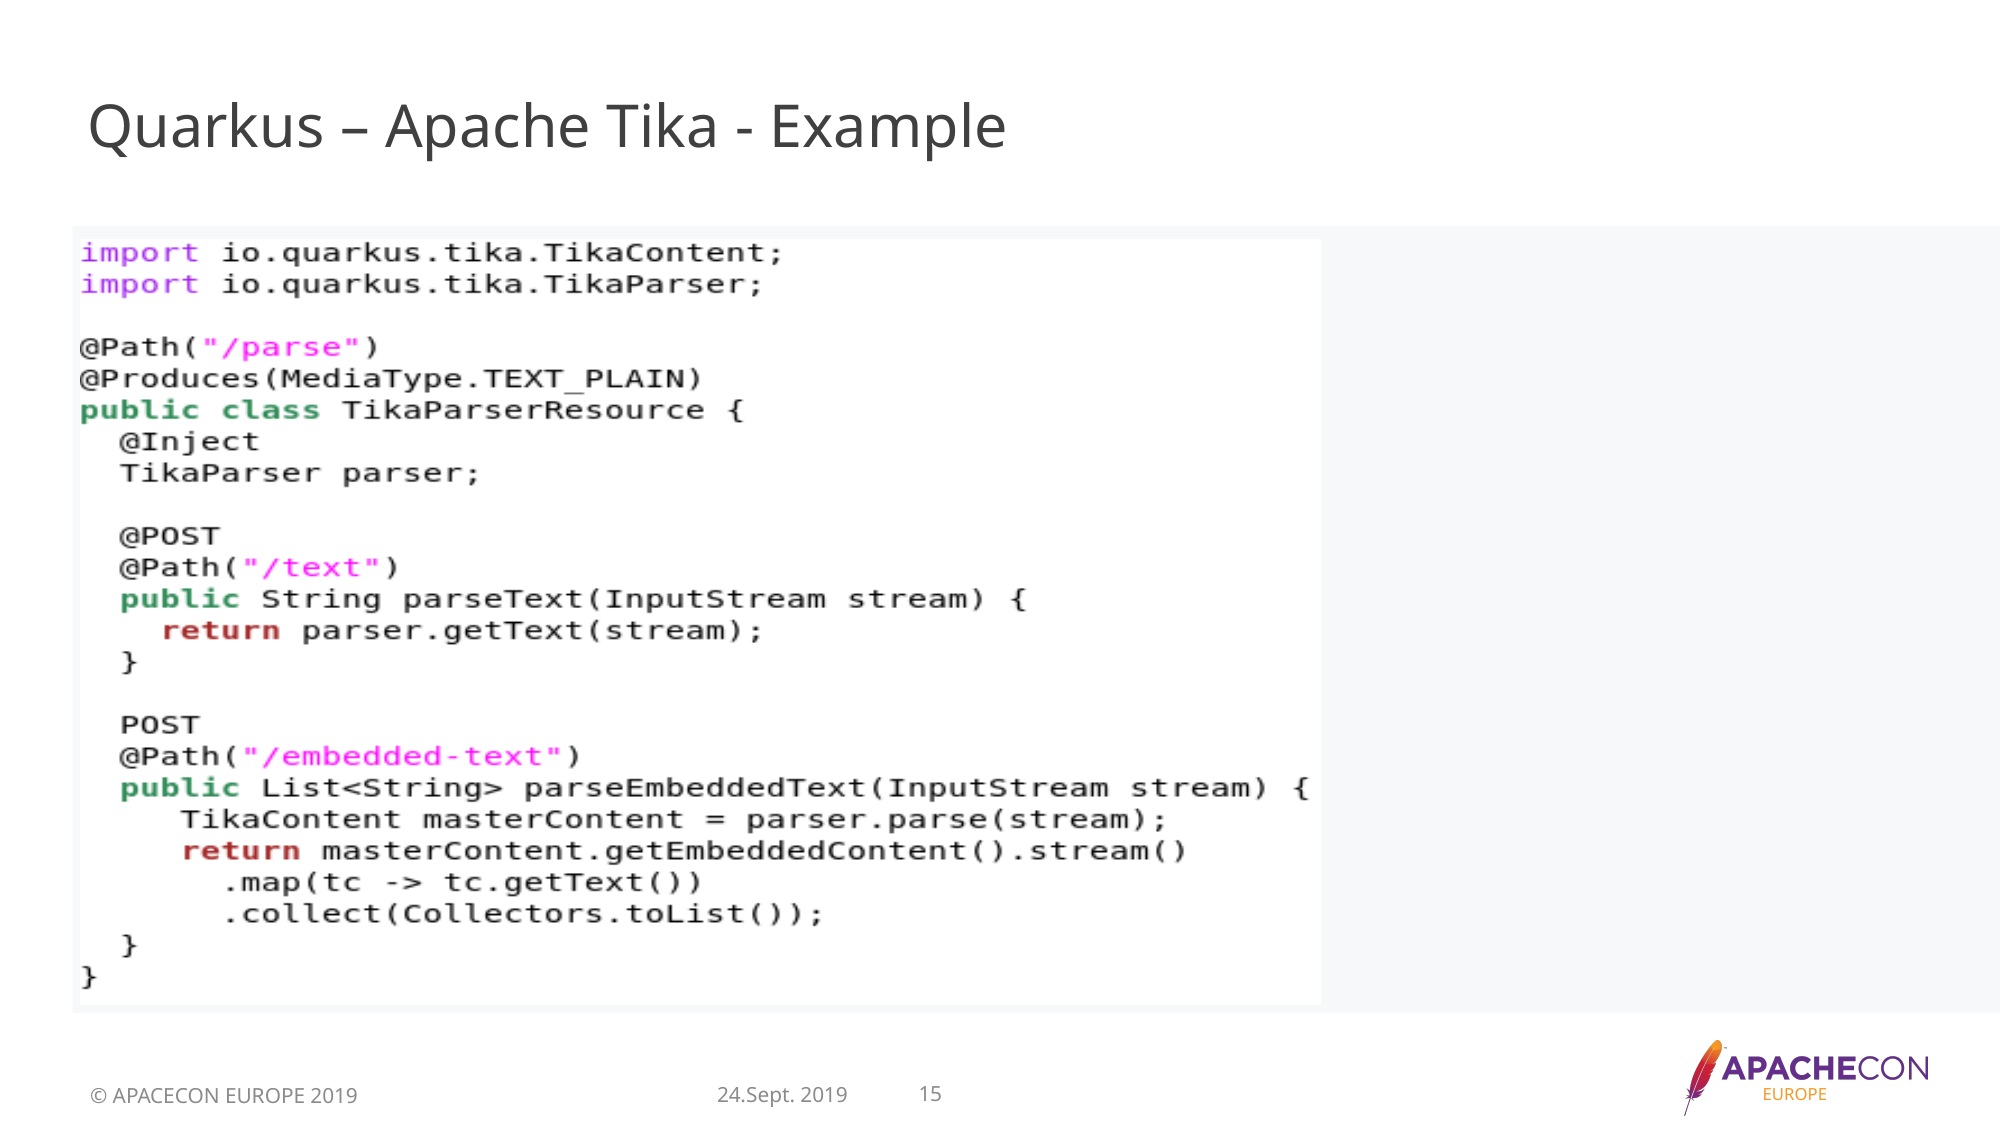

# Quarkus – Apache Tika - Example
© APACECON EUROPE 2019
24.Sept. 2019